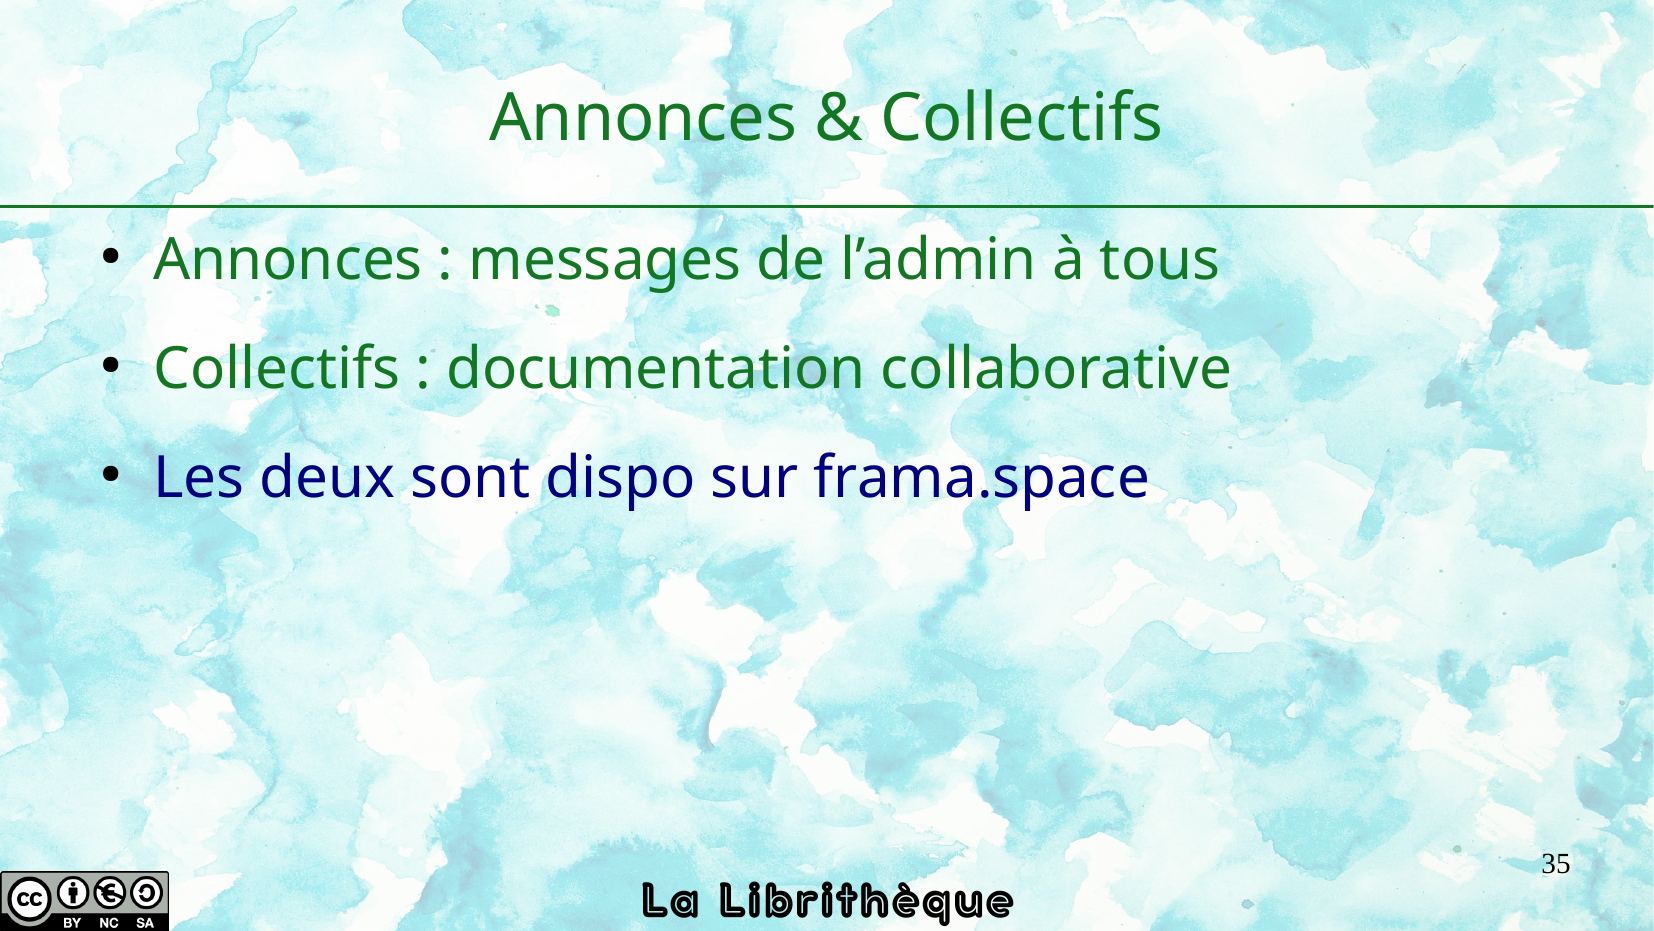

# Annonces & Collectifs
Annonces : messages de l’admin à tous
Collectifs : documentation collaborative
Les deux sont dispo sur frama.space
35